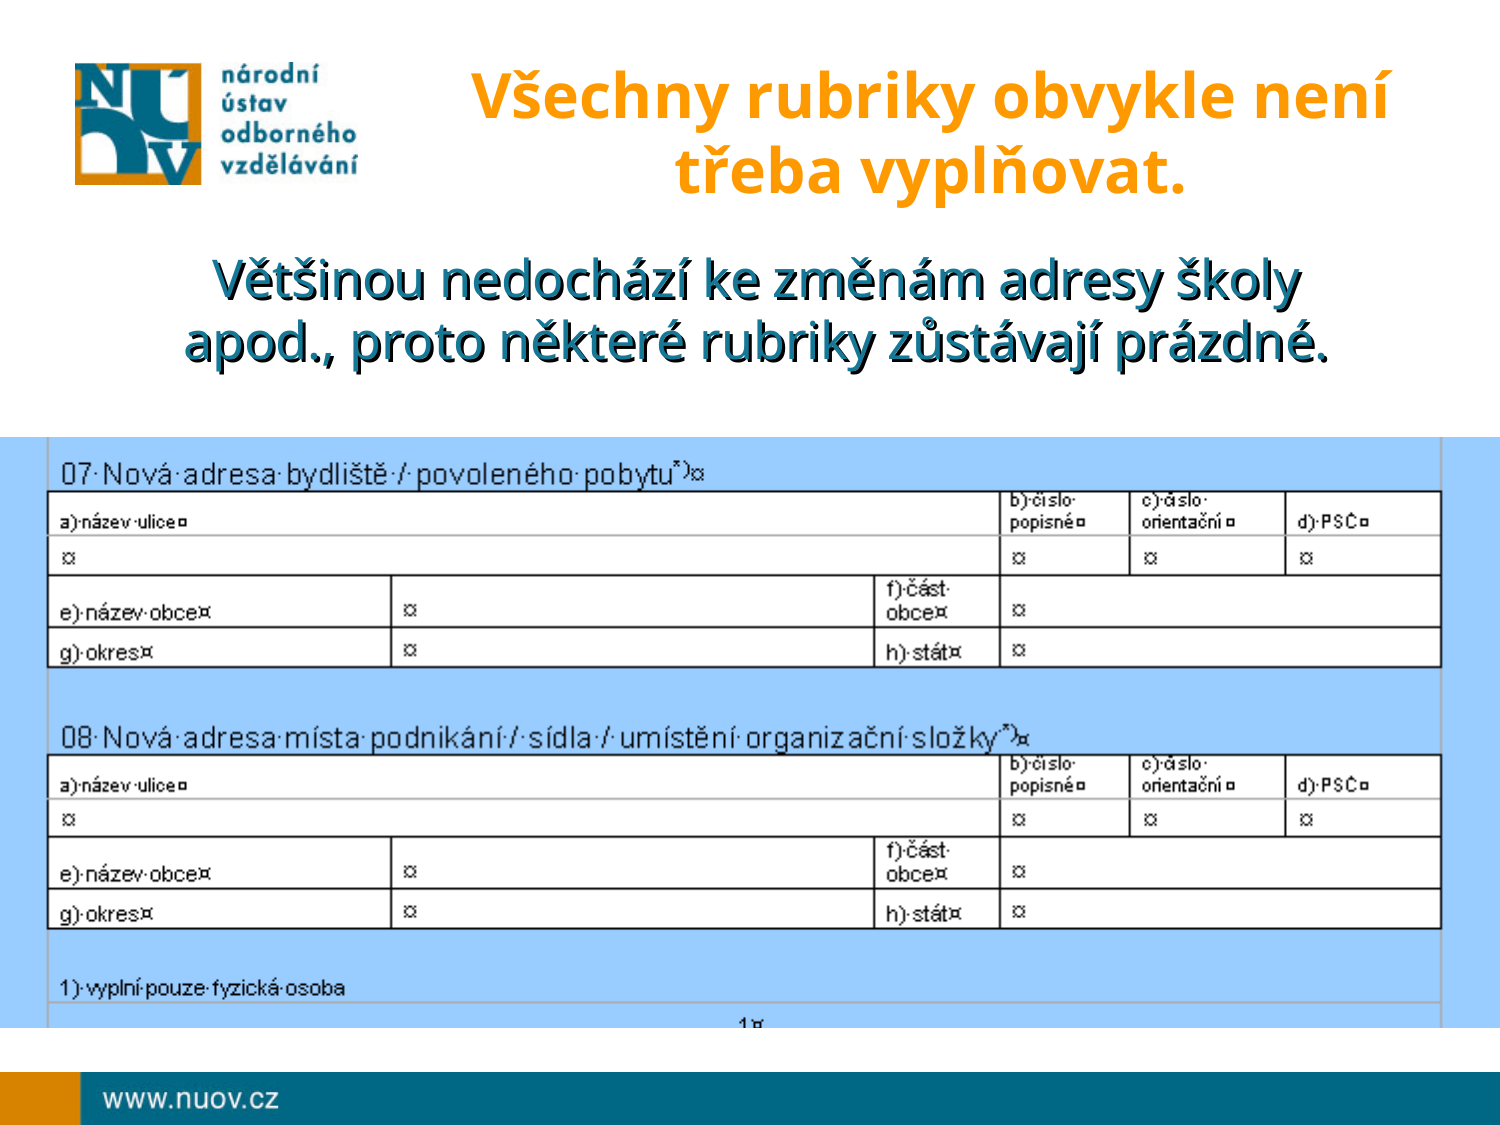

# Všechny rubriky obvykle není třeba vyplňovat.
Většinou nedochází ke změnám adresy školy
apod., proto některé rubriky zůstávají prázdné.